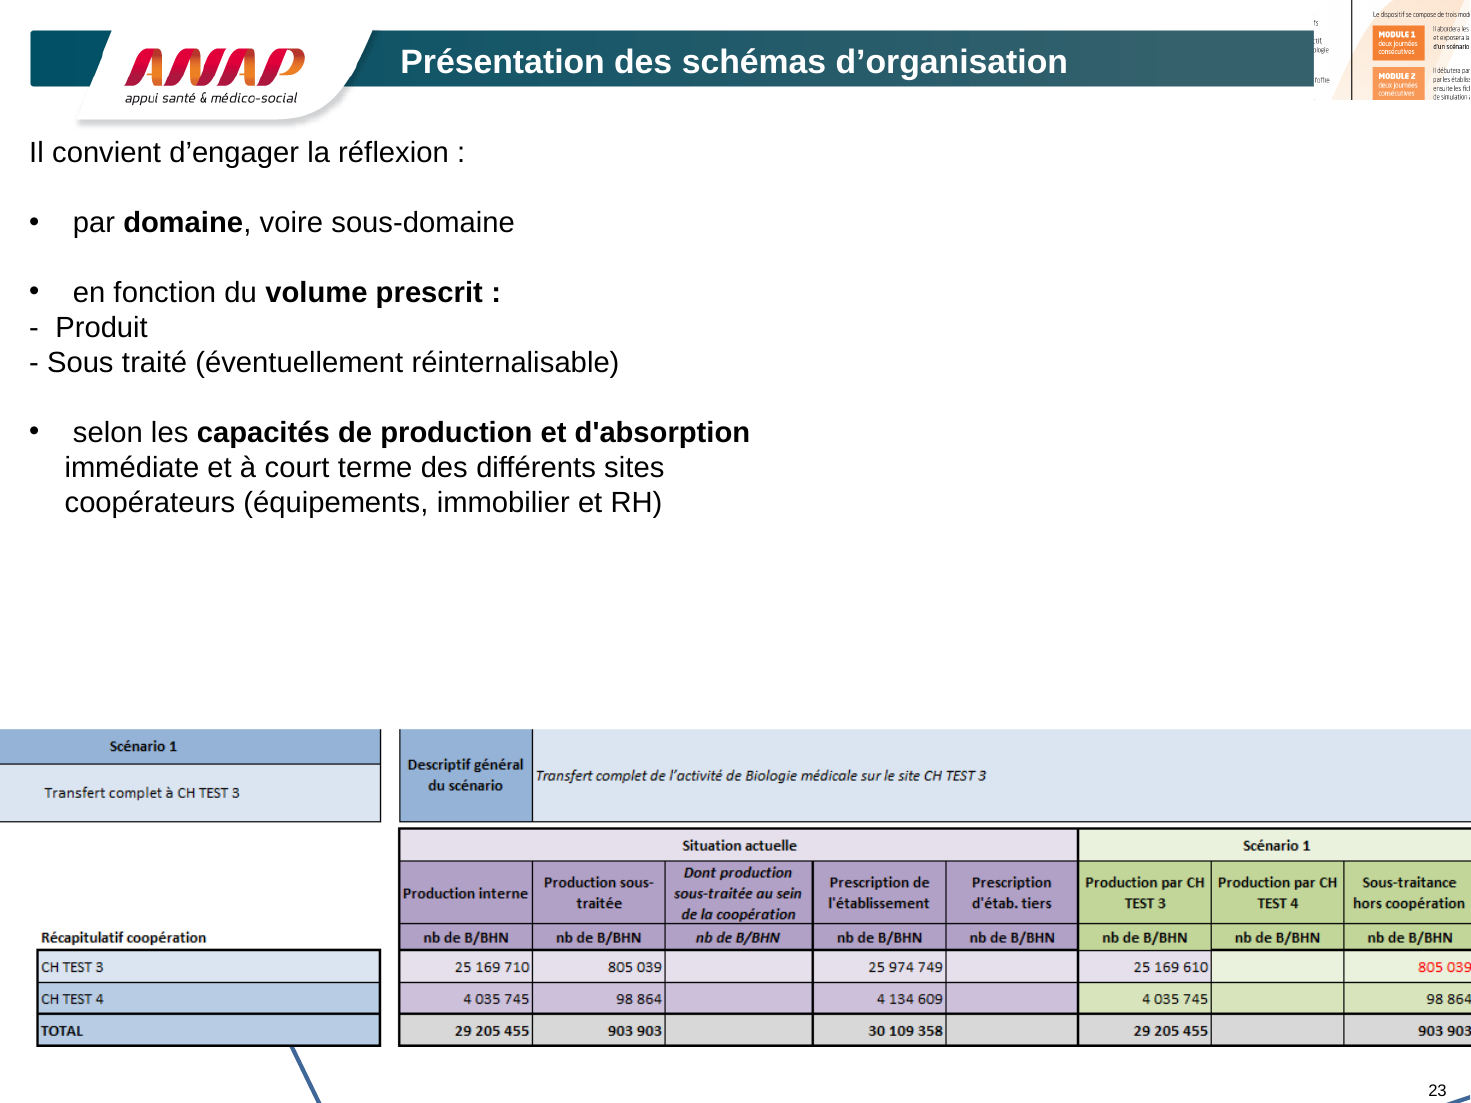

# Présentation des schémas d’organisation
Il convient d’engager la réflexion :
 par domaine, voire sous-domaine
 en fonction du volume prescrit :
- Produit
- Sous traité (éventuellement réinternalisable)
 selon les capacités de production et d'absorption immédiate et à court terme des différents sites coopérateurs (équipements, immobilier et RH)
Centralisation
Répartition
J0
et
spécialisé
Spécialisation
Autres …